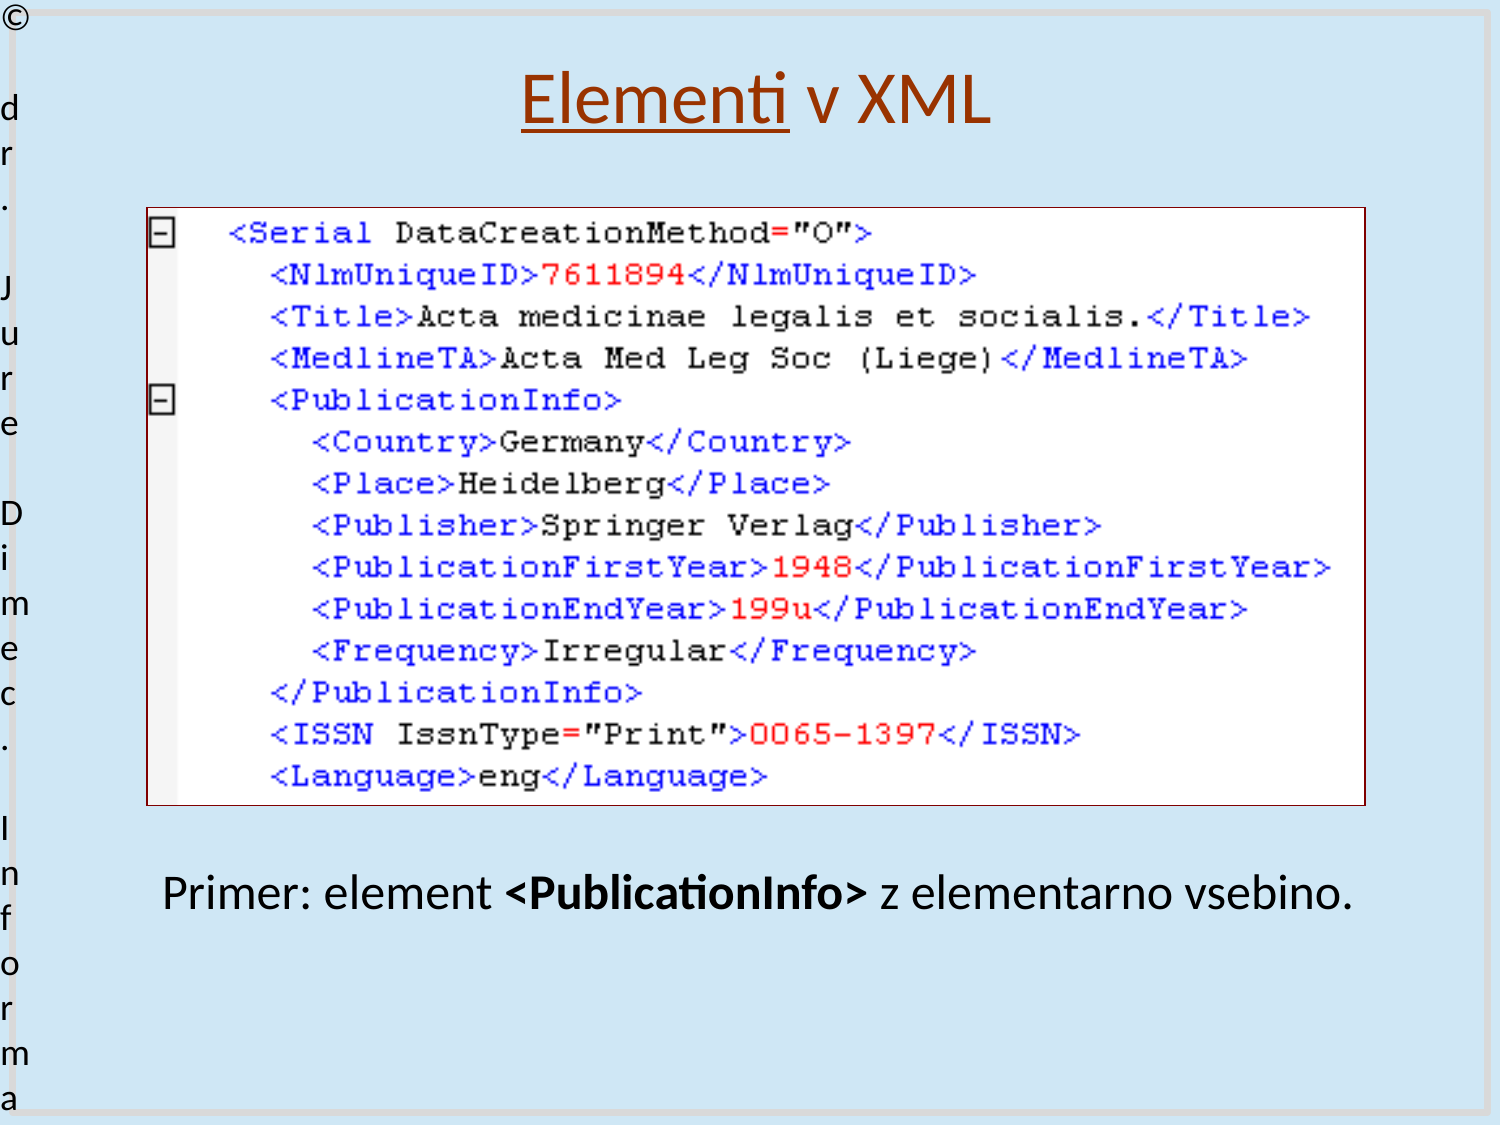

© dr. Jure Dimec. Informacijski viri na Internetu (2012 / 13). Označevalni jeziki 2.
# Elementi v XML
Primer: element <PublicationInfo> z elementarno vsebino.